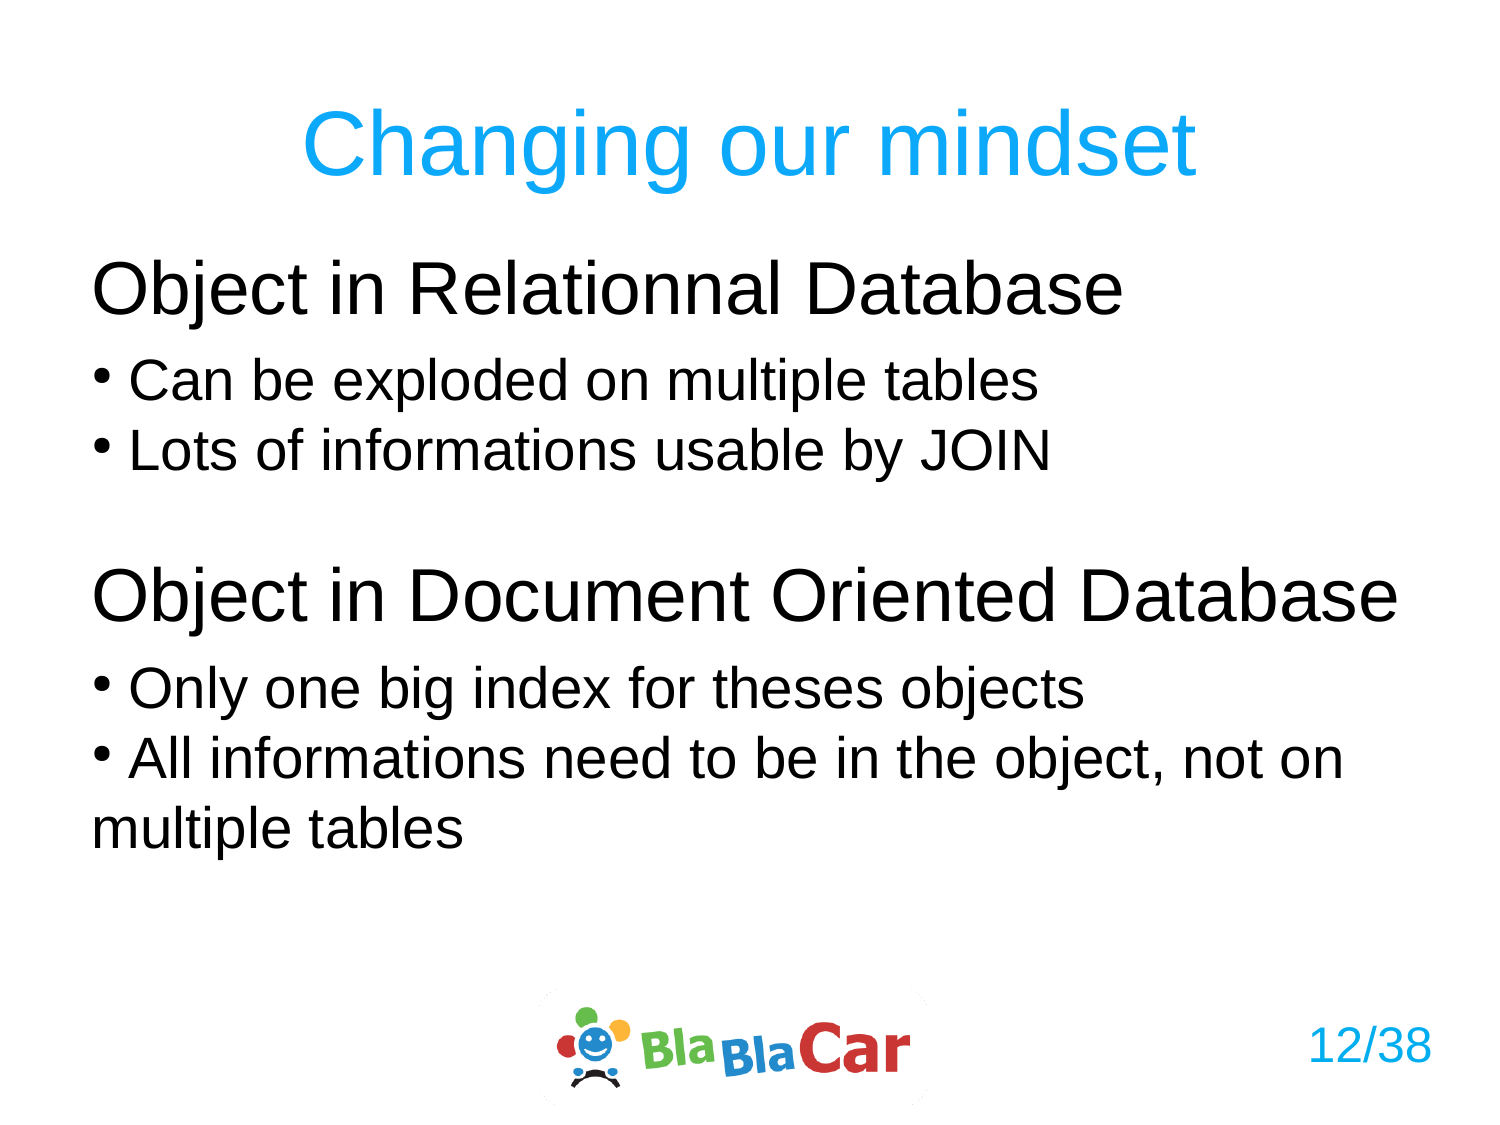

# Changing our mindset
Object in Relationnal Database
 Can be exploded on multiple tables
 Lots of informations usable by JOIN
Object in Document Oriented Database
 Only one big index for theses objects
 All informations need to be in the object, not on multiple tables